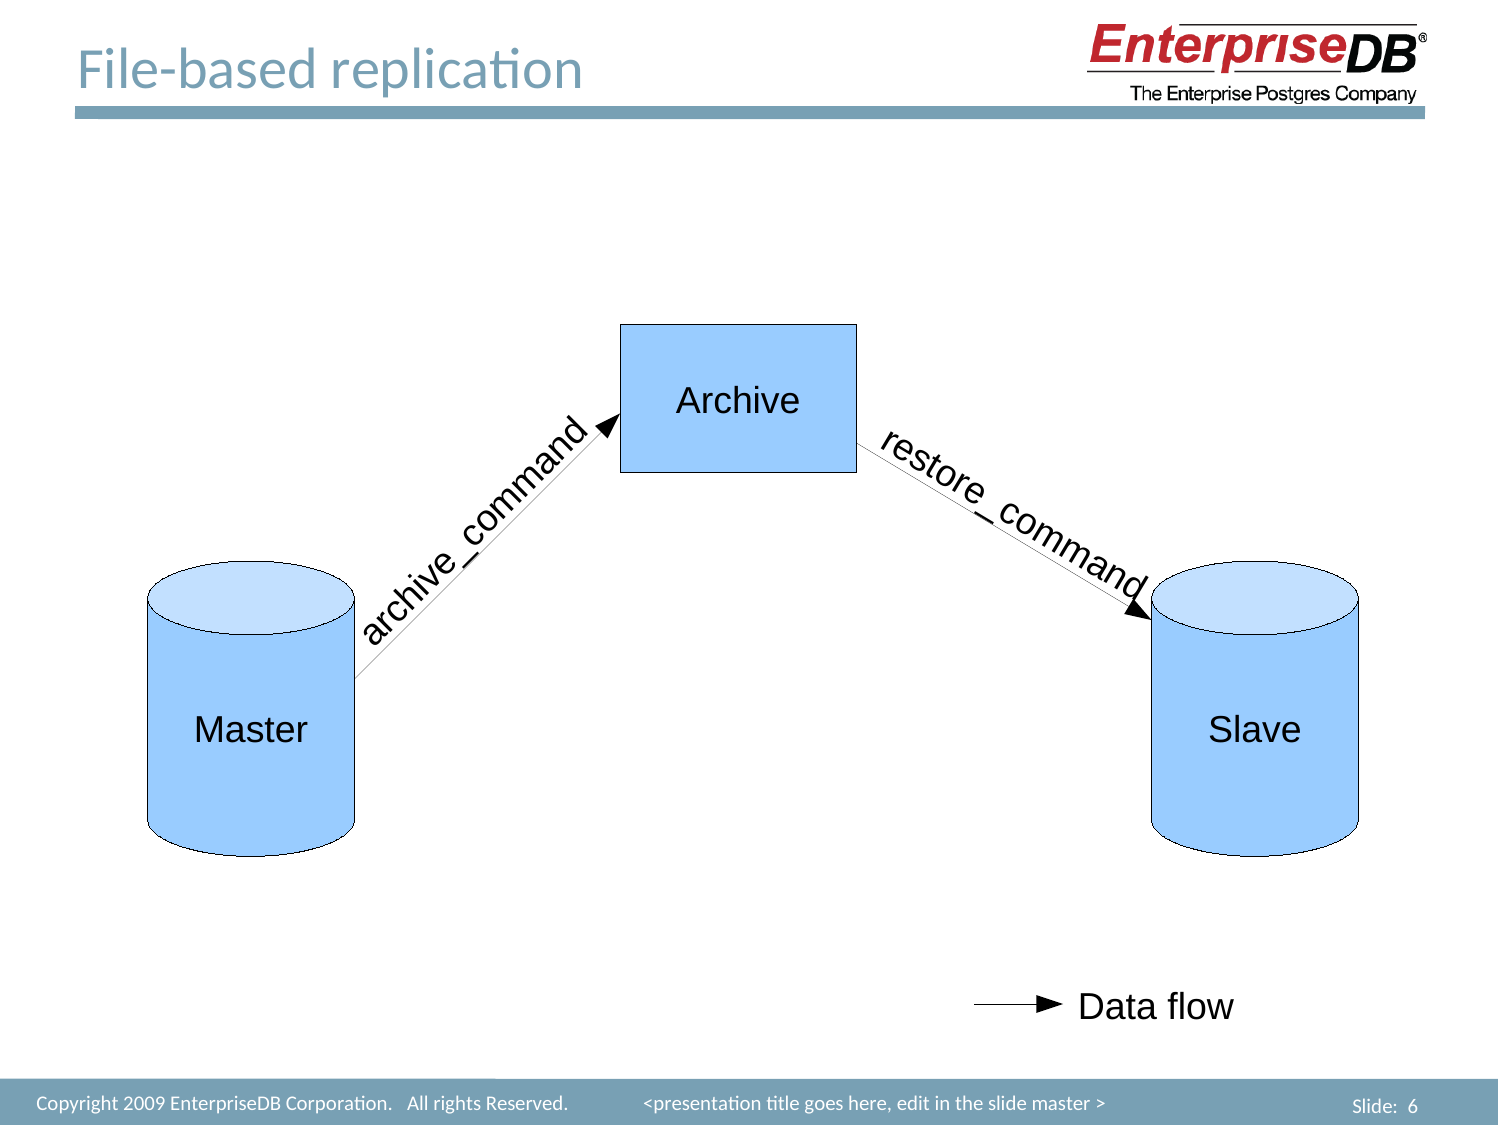

# File-based replication
Archive
archive_command
restore_command
Master
Slave
Data flow